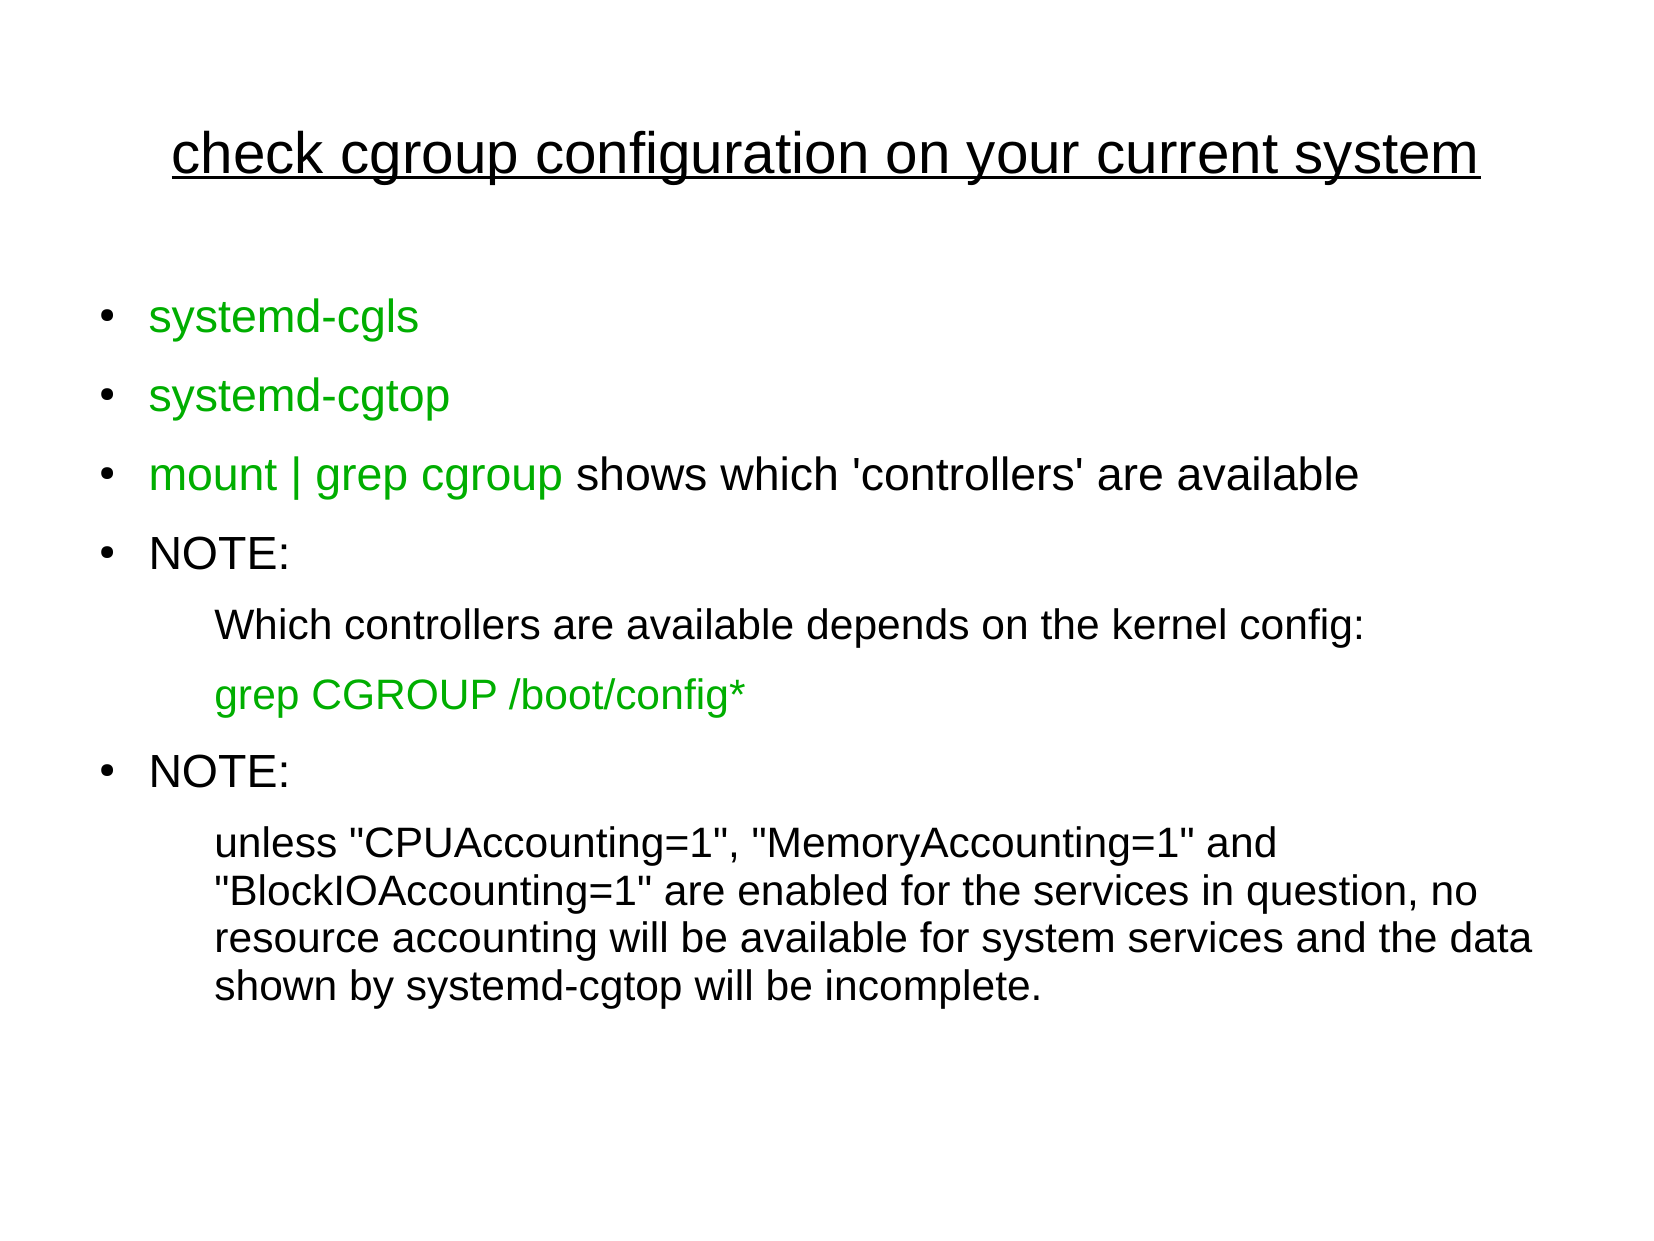

# check cgroup configuration on your current system
systemd-cgls
systemd-cgtop
mount | grep cgroup shows which 'controllers' are available
NOTE:
Which controllers are available depends on the kernel config:
grep CGROUP /boot/config*
NOTE:
unless "CPUAccounting=1", "MemoryAccounting=1" and "BlockIOAccounting=1" are enabled for the services in question, no resource accounting will be available for system services and the data shown by systemd-cgtop will be incomplete.